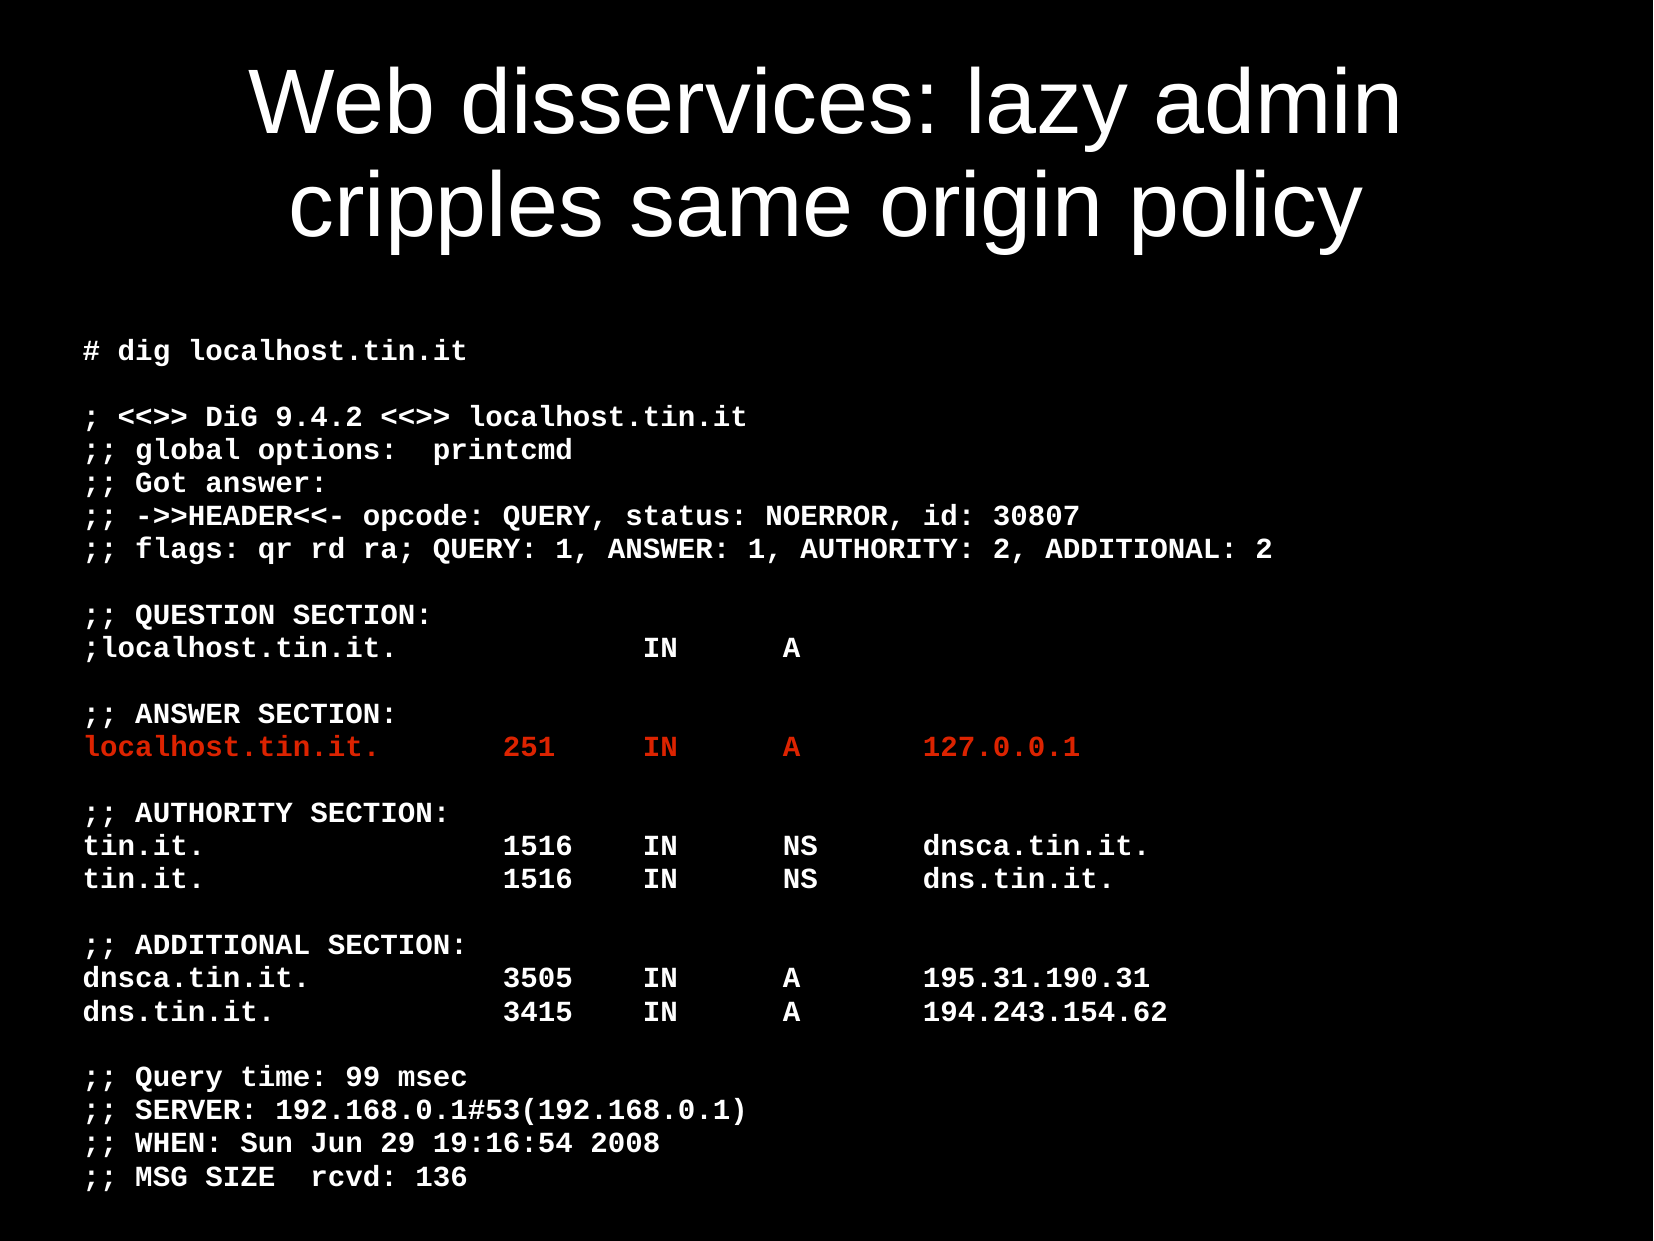

# Web disservices: lazy admin cripples same origin policy
# dig localhost.tin.it
; <<>> DiG 9.4.2 <<>> localhost.tin.it
;; global options: printcmd
;; Got answer:
;; ->>HEADER<<- opcode: QUERY, status: NOERROR, id: 30807
;; flags: qr rd ra; QUERY: 1, ANSWER: 1, AUTHORITY: 2, ADDITIONAL: 2
;; QUESTION SECTION:
;localhost.tin.it. IN A
;; ANSWER SECTION:
localhost.tin.it. 251 IN A 127.0.0.1
;; AUTHORITY SECTION:
tin.it. 1516 IN NS dnsca.tin.it.
tin.it. 1516 IN NS dns.tin.it.
;; ADDITIONAL SECTION:
dnsca.tin.it. 3505 IN A 195.31.190.31
dns.tin.it. 3415 IN A 194.243.154.62
;; Query time: 99 msec
;; SERVER: 192.168.0.1#53(192.168.0.1)
;; WHEN: Sun Jun 29 19:16:54 2008
;; MSG SIZE rcvd: 136